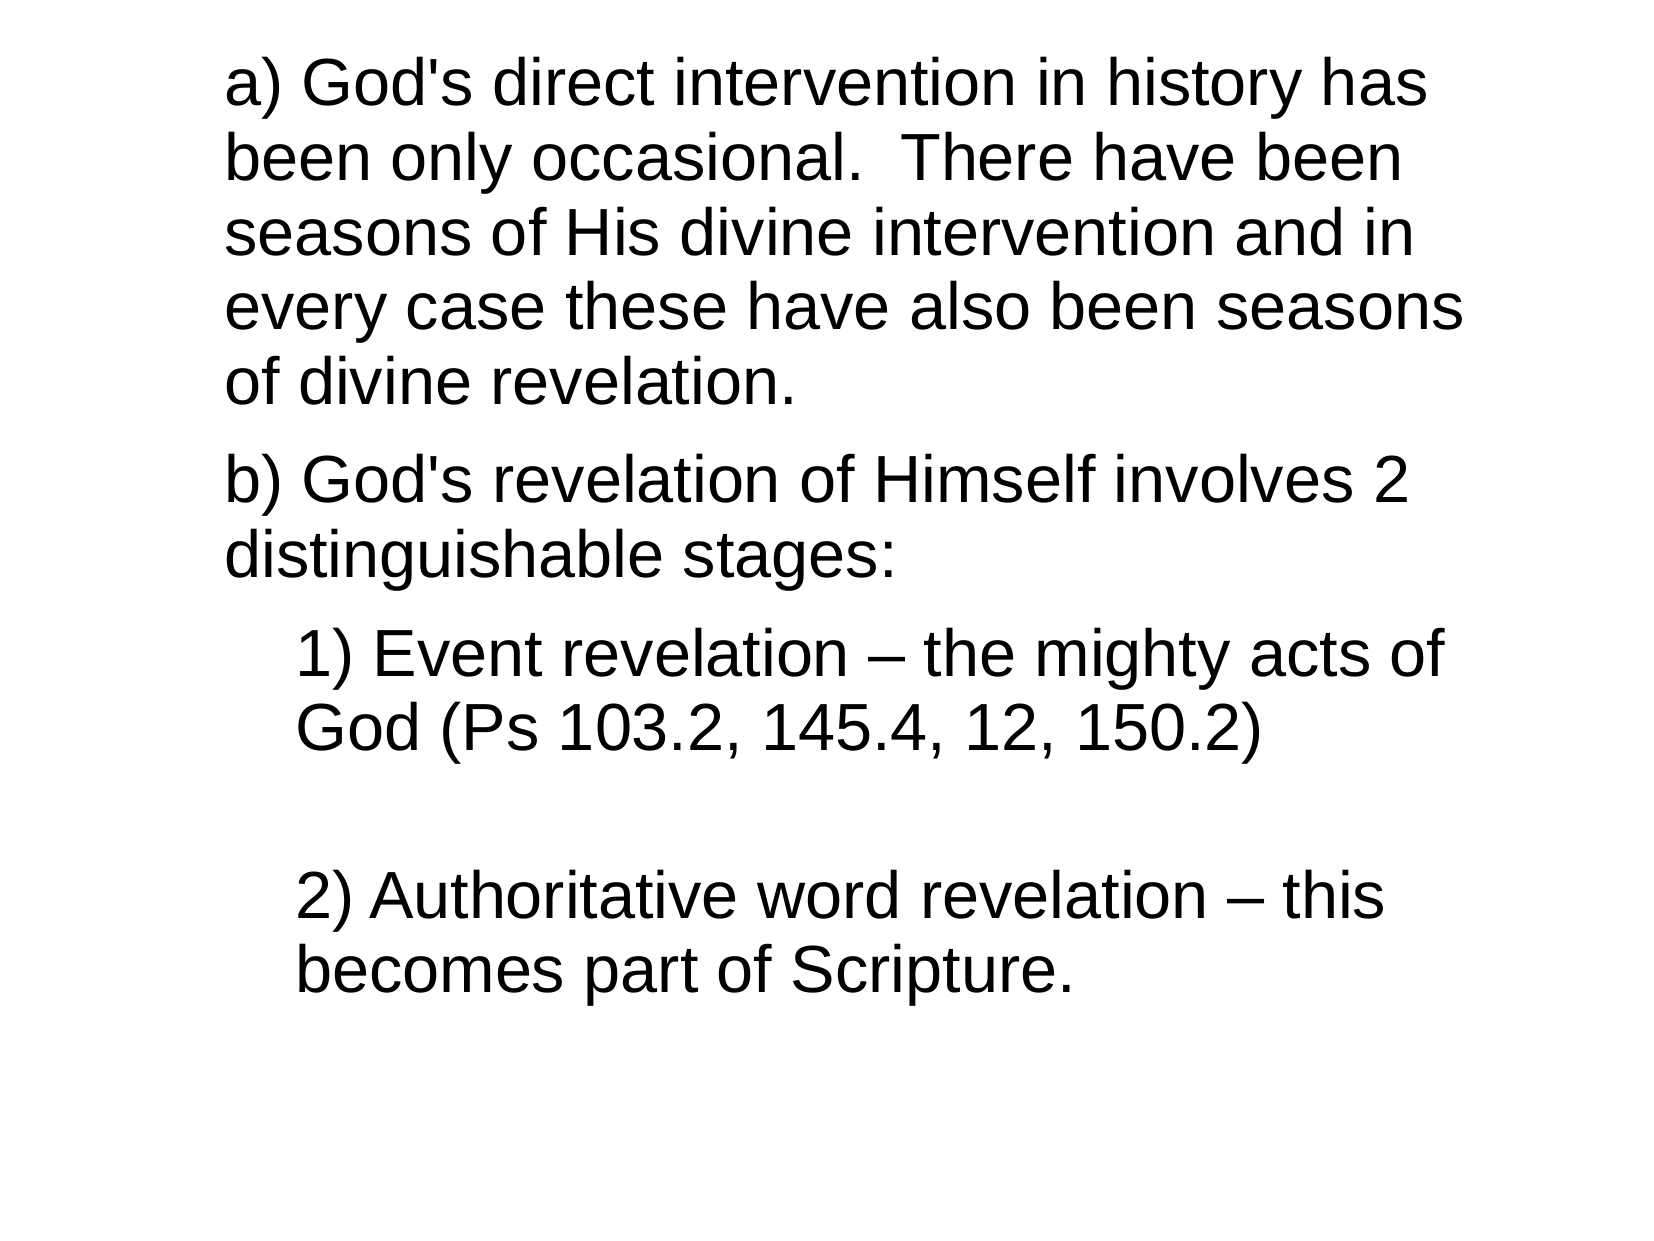

# a) God's direct intervention in history has been only occasional. There have been seasons of His divine intervention and in every case these have also been seasons of divine revelation.
b) God's revelation of Himself involves 2 distinguishable stages:
1) Event revelation – the mighty acts of God (Ps 103.2, 145.4, 12, 150.2)
2) Authoritative word revelation – this becomes part of Scripture.